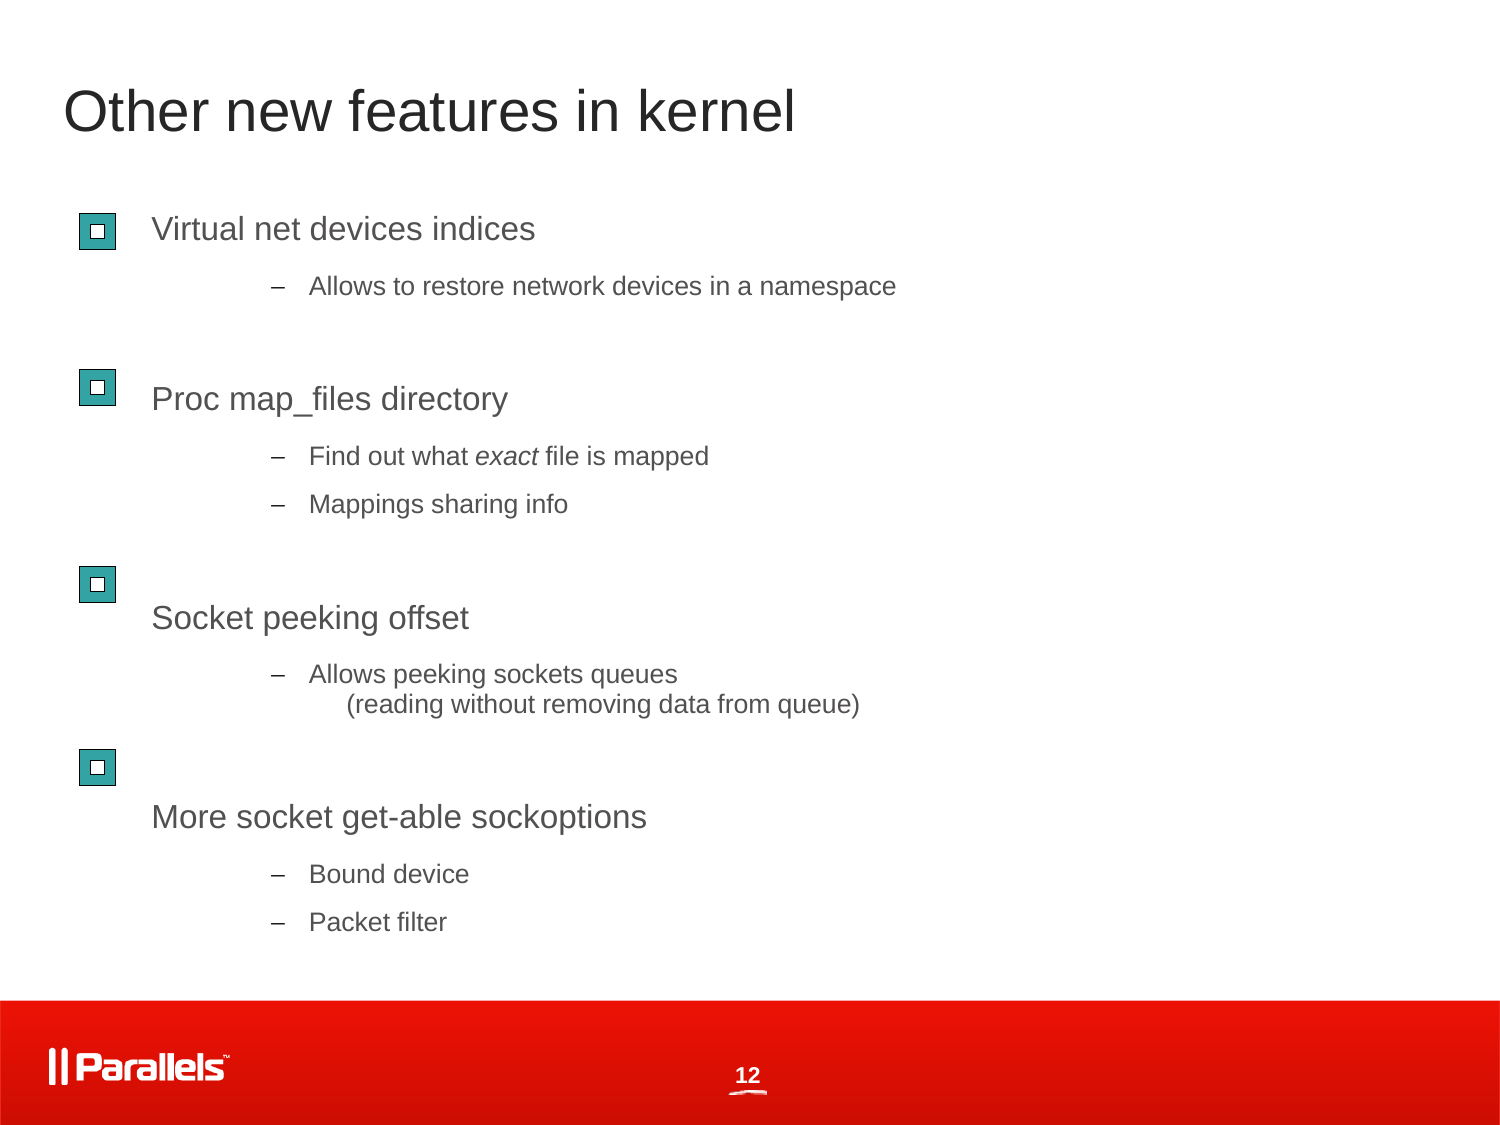

# Other new features in kernel
Virtual net devices indices
Allows to restore network devices in a namespace
Proc map_files directory
Find out what exact file is mapped
Mappings sharing info
Socket peeking offset
Allows peeking sockets queues
(reading without removing data from queue)
More socket get-able sockoptions
Bound device
Packet filter